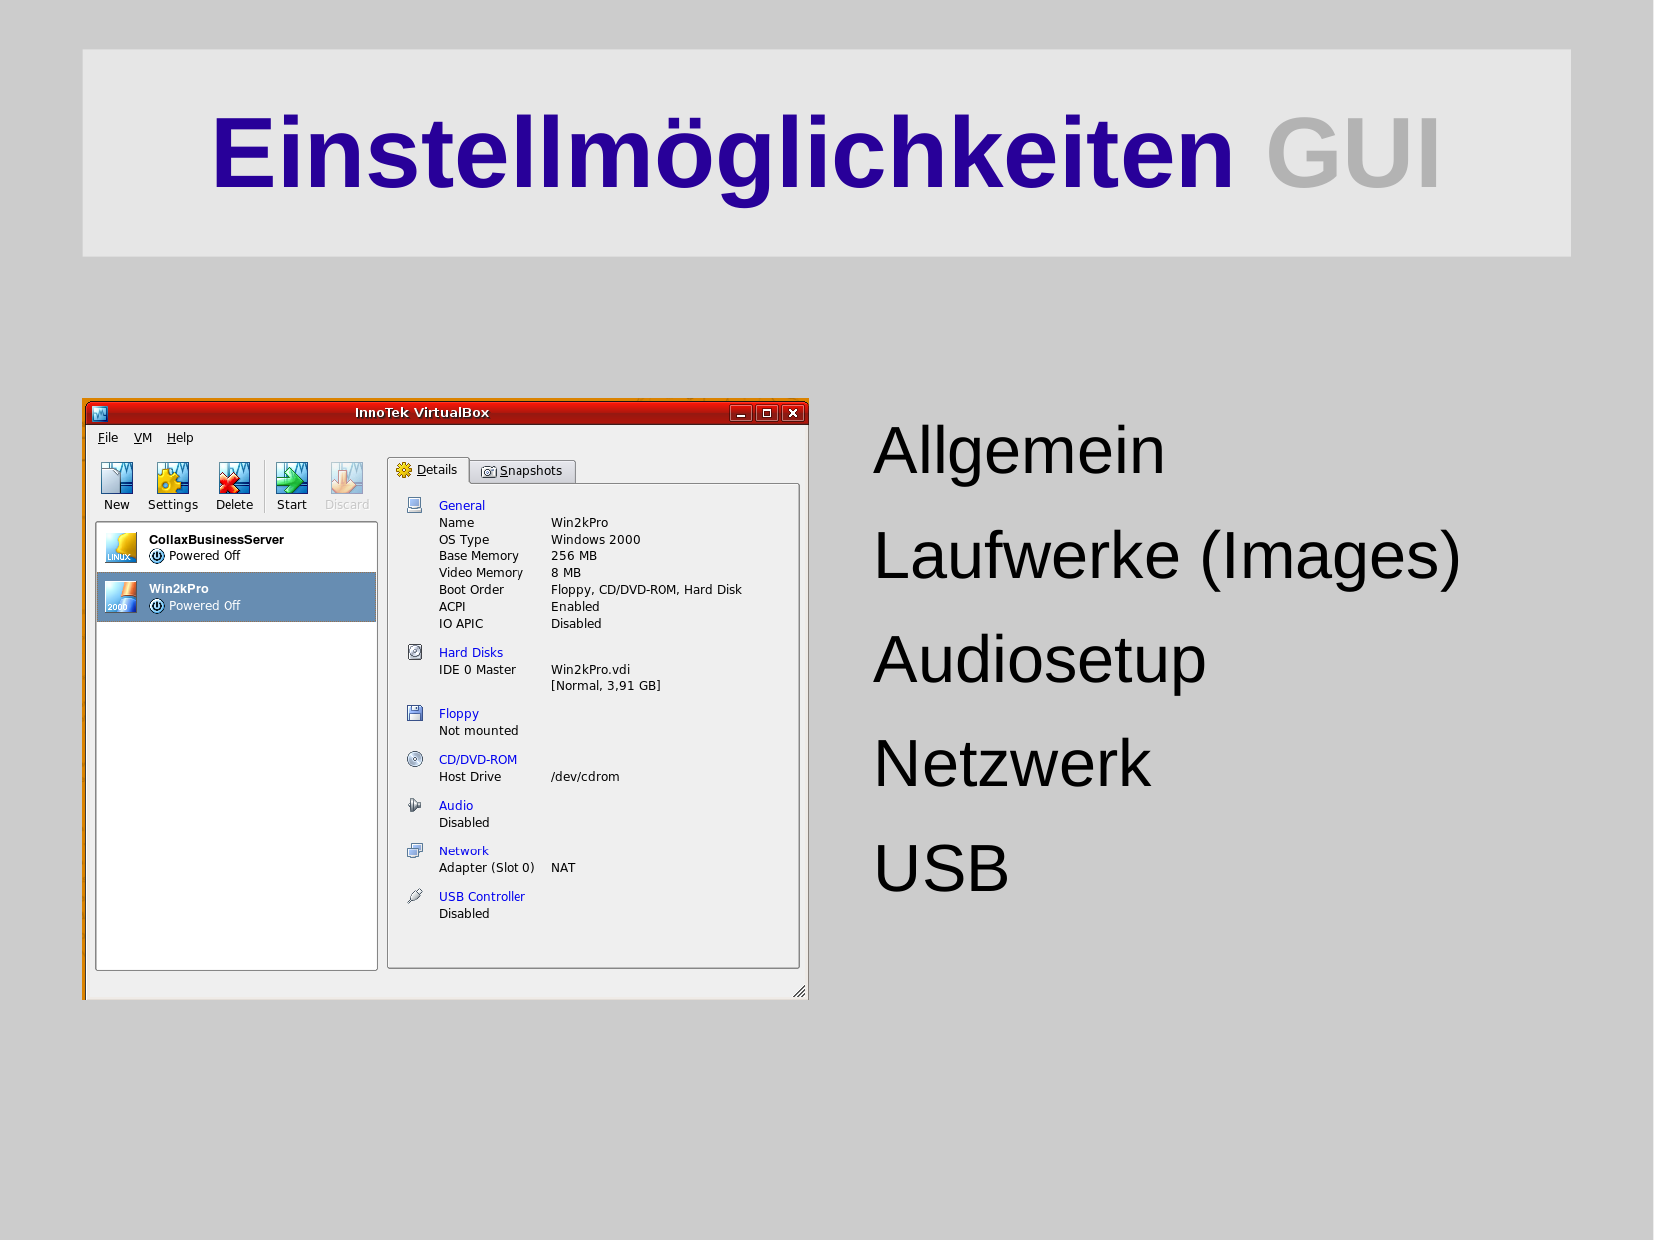

# Einstellmöglichkeiten GUI
Allgemein
Laufwerke (Images)
Audiosetup
Netzwerk
USB